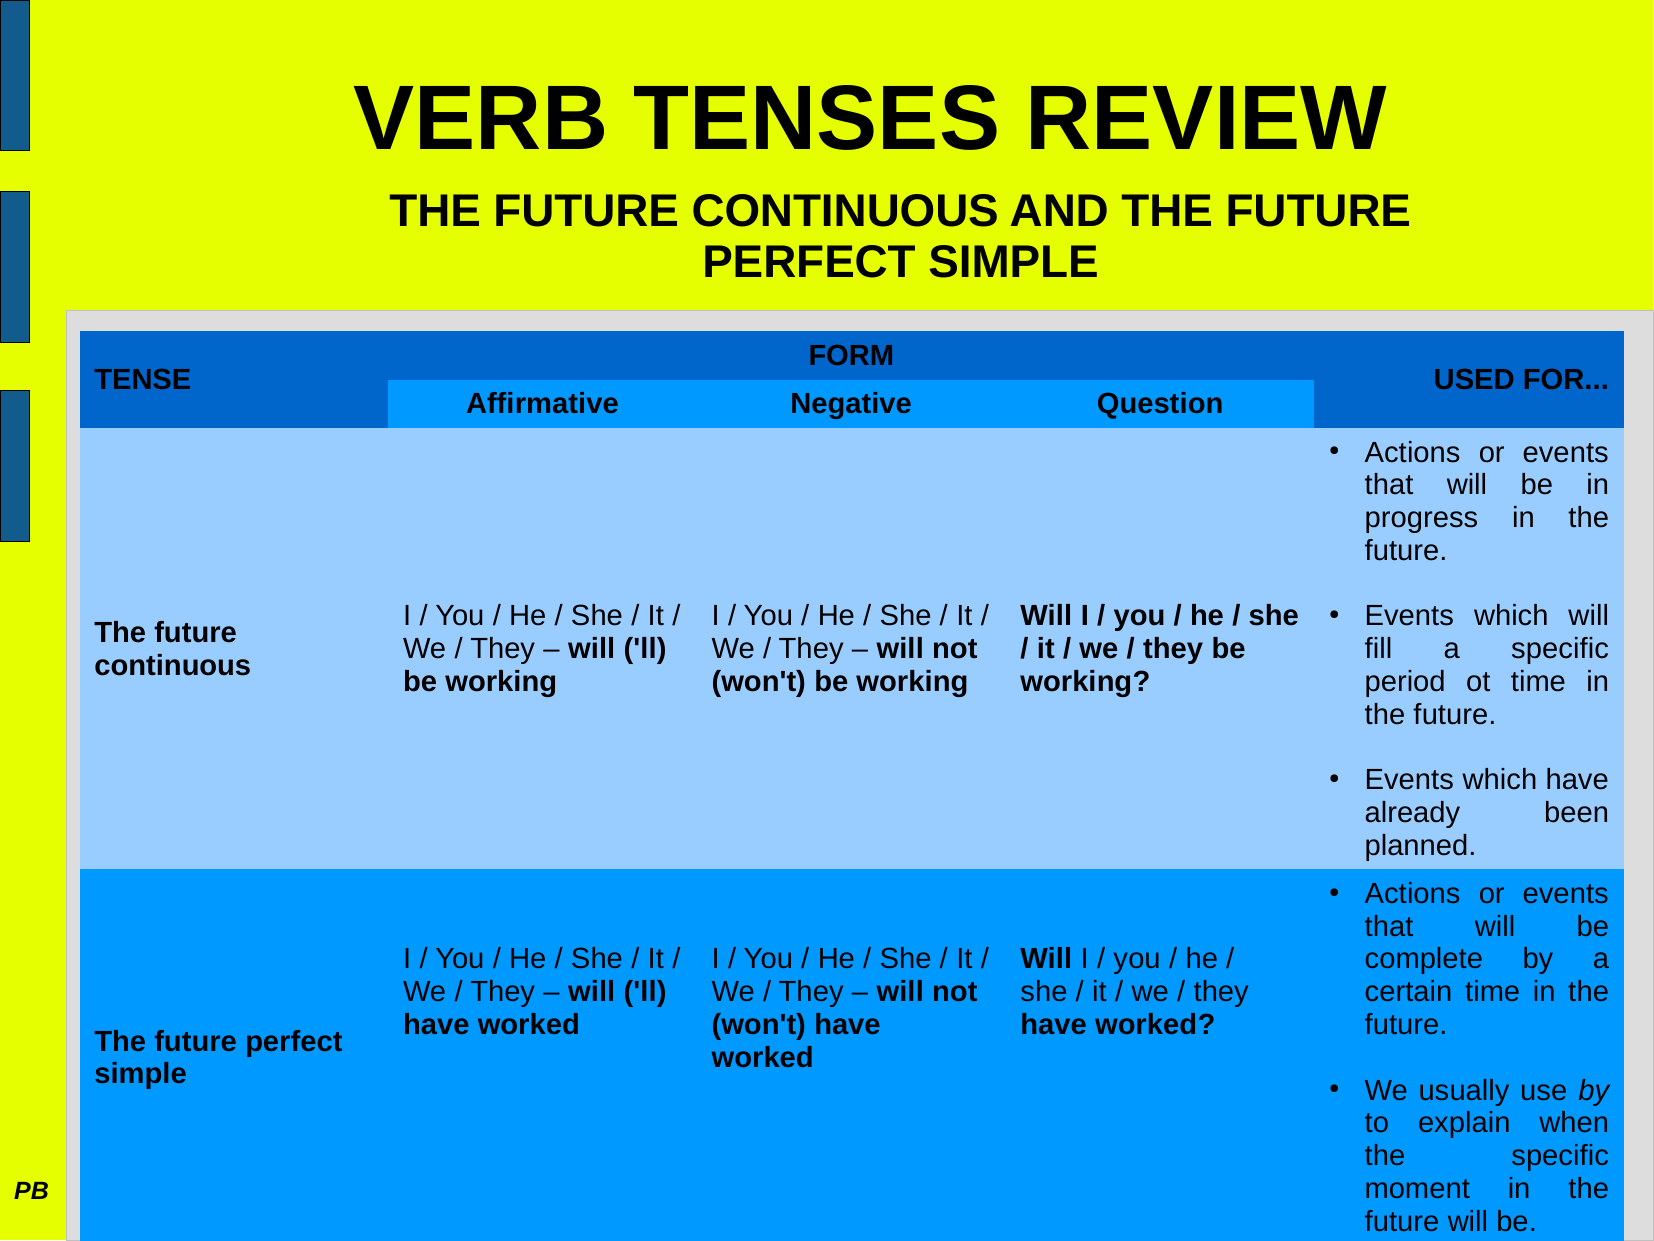

VERB TENSES REVIEW
THE FUTURE CONTINUOUS AND THE FUTURE PERFECT SIMPLE
| TENSE | FORM | | | USED FOR... |
| --- | --- | --- | --- | --- |
| | Affirmative | Negative | Question | |
| The future continuous | I / You / He / She / It / We / They – will ('ll) be working | I / You / He / She / It / We / They – will not (won't) be working | Will I / you / he / she / it / we / they be working? | Actions or events that will be in progress in the future. Events which will fill a specific period ot time in the future. Events which have already been planned. |
| The future perfect simple | I / You / He / She / It / We / They – will ('ll) have worked | I / You / He / She / It / We / They – will not (won't) have worked | Will I / you / he / she / it / we / they have worked? | Actions or events that will be complete by a certain time in the future. We usually use by to explain when the specific moment in the future will be. |
PB